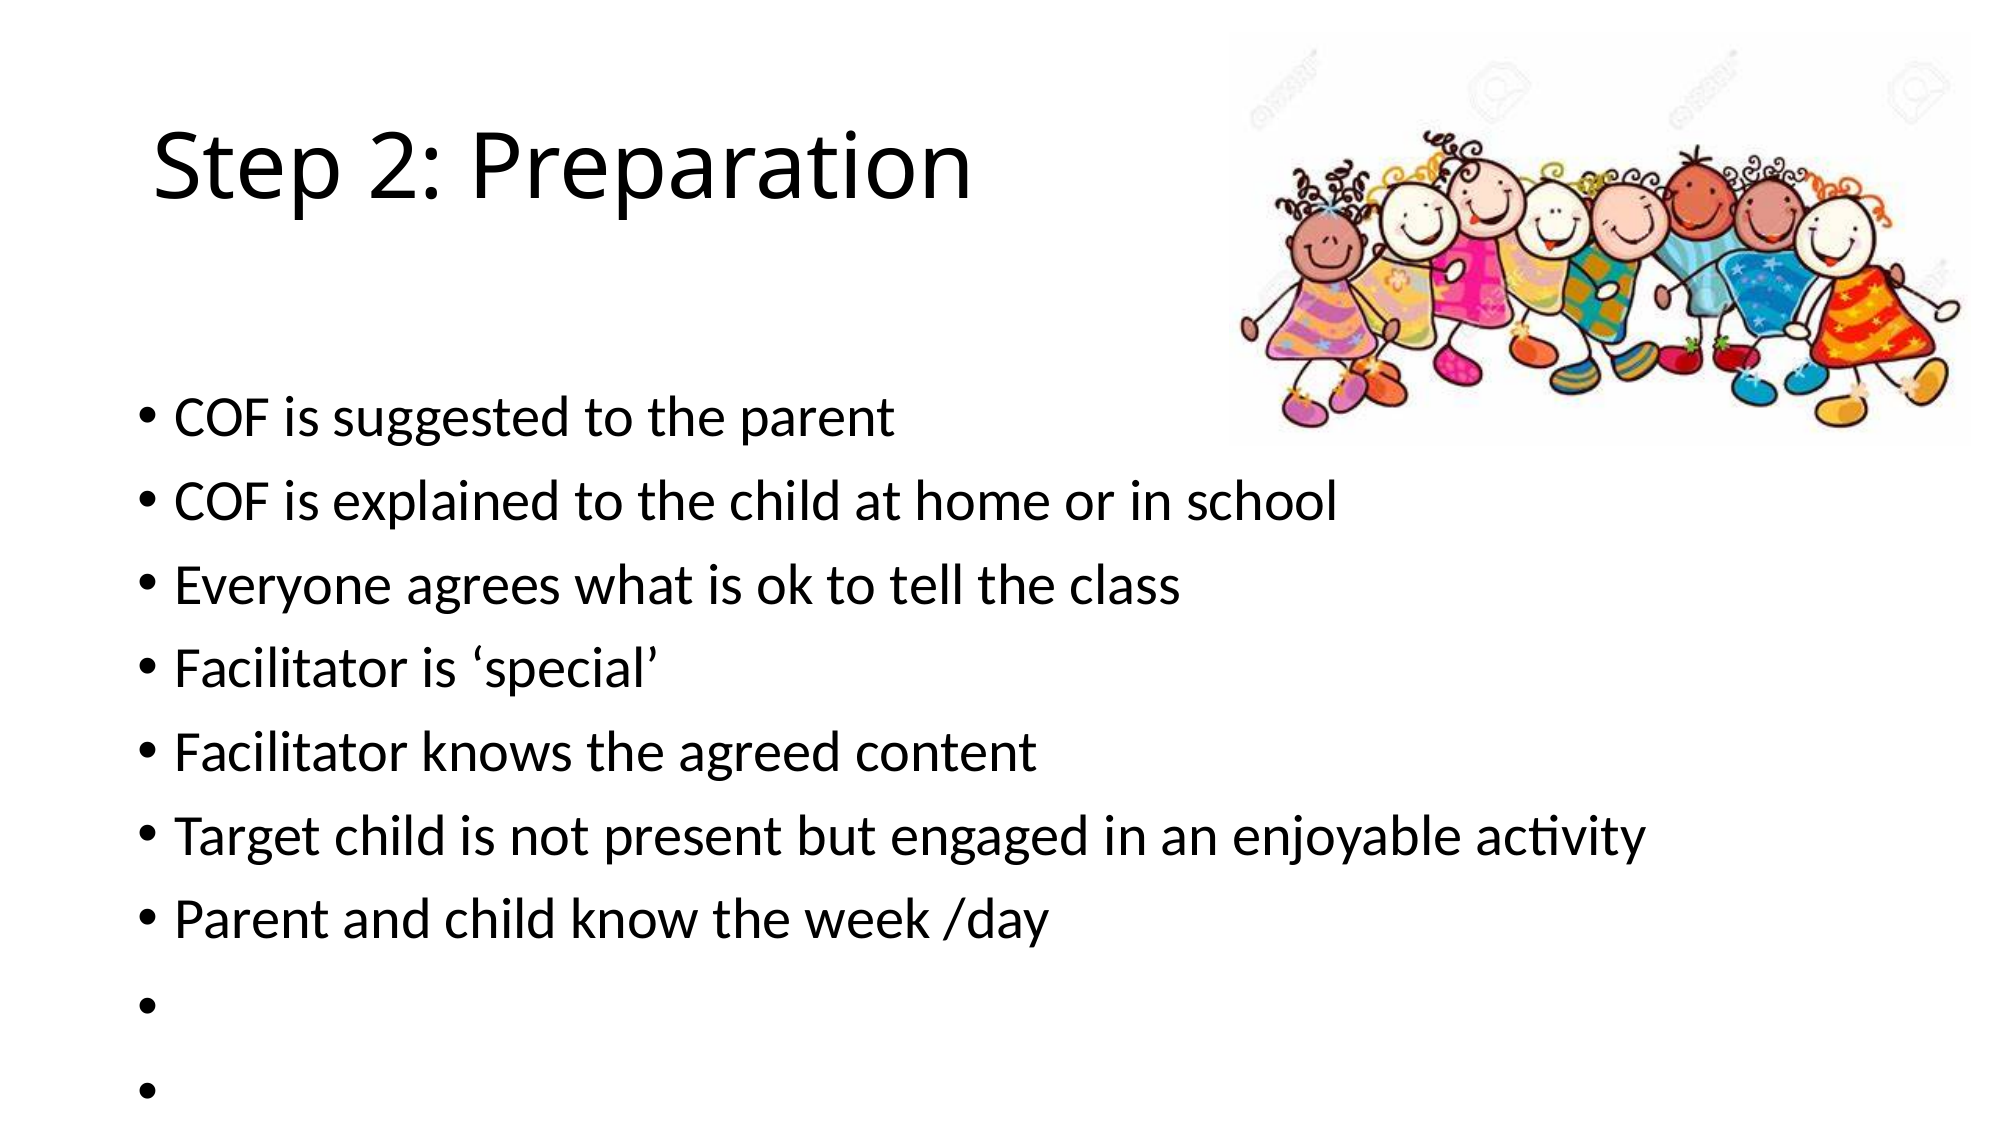

# Step 2: Preparation
COF is suggested to the parent
COF is explained to the child at home or in school
Everyone agrees what is ok to tell the class
Facilitator is ‘special’
Facilitator knows the agreed content
Target child is not present but engaged in an enjoyable activity
Parent and child know the week /day